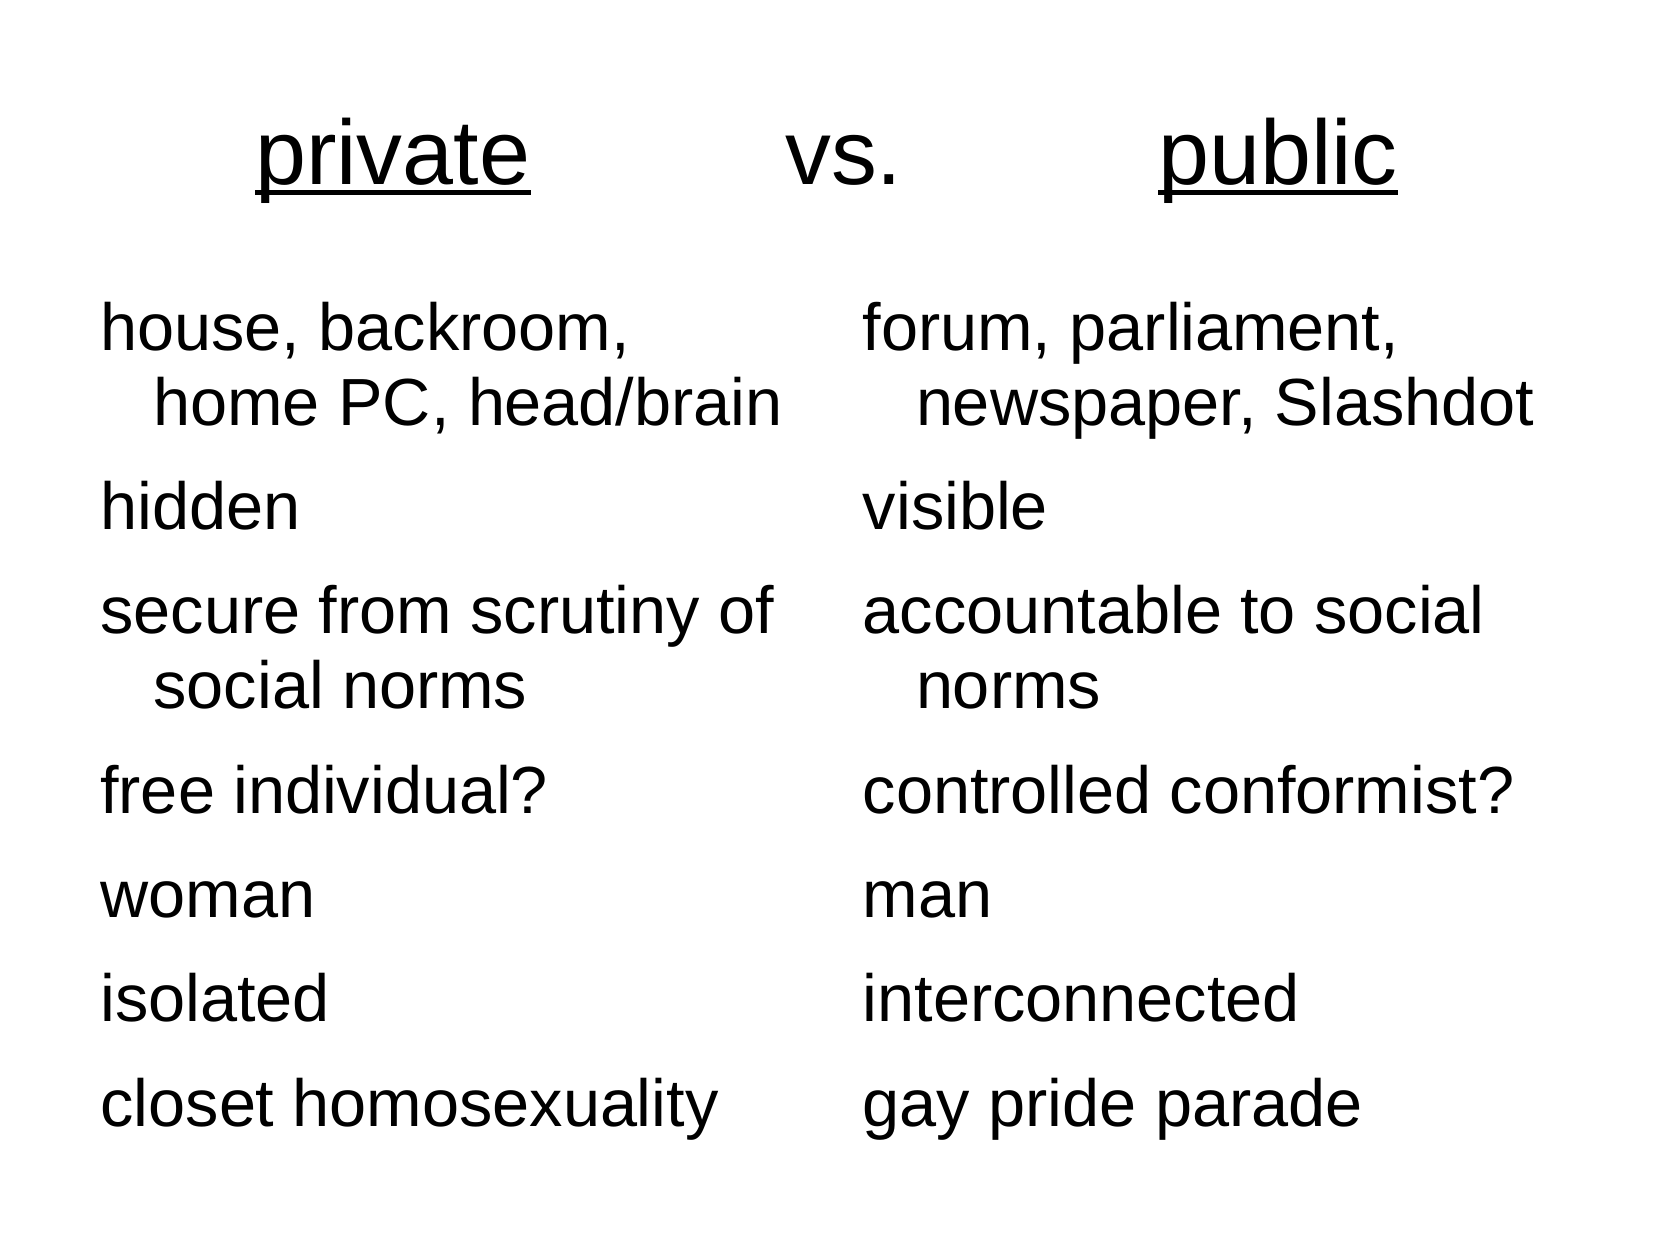

# private vs. public
house, backroom, home PC, head/brain
hidden
secure from scrutiny of social norms
free individual?
woman
isolated
closet homosexuality
forum, parliament, newspaper, Slashdot
visible
accountable to social norms
controlled conformist?
man
interconnected
gay pride parade